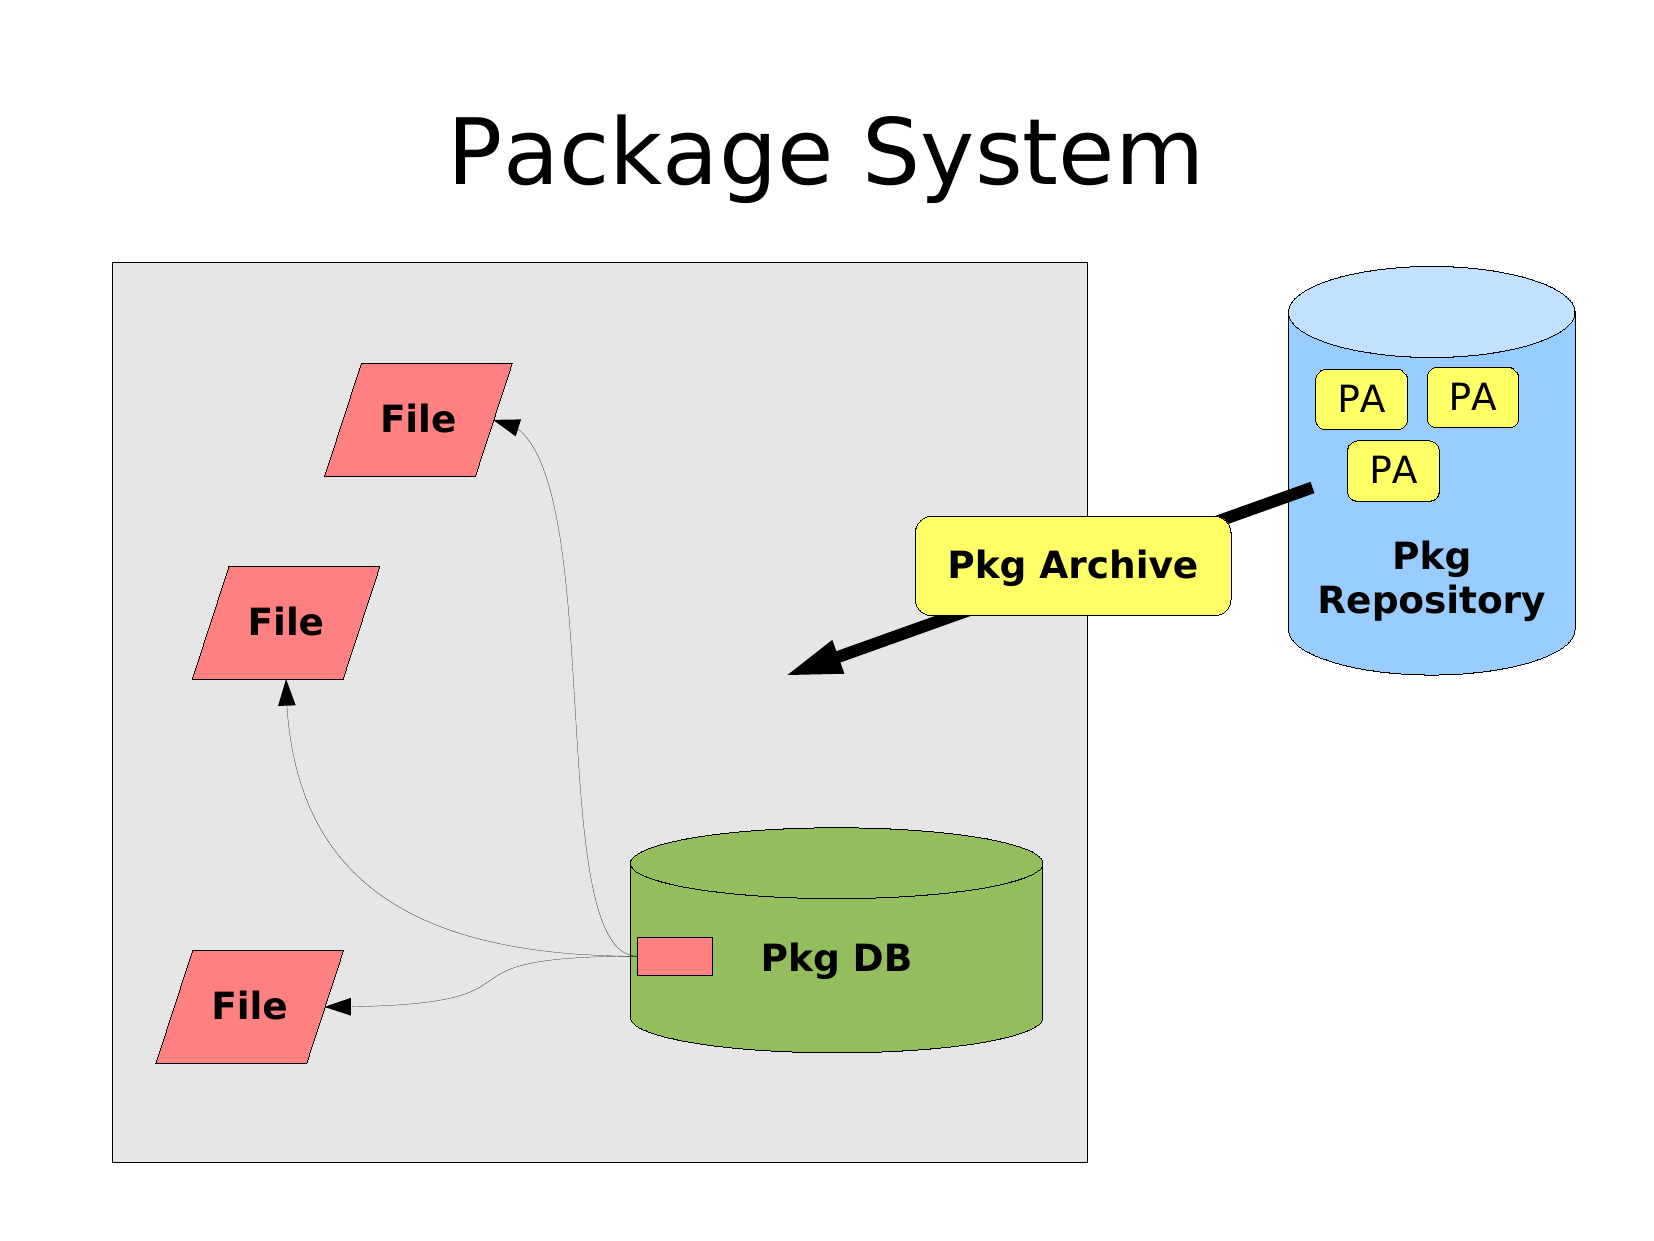

# Package System
Pkg Repository
File
PA
PA
PA
Pkg Archive
File
Pkg DB
File